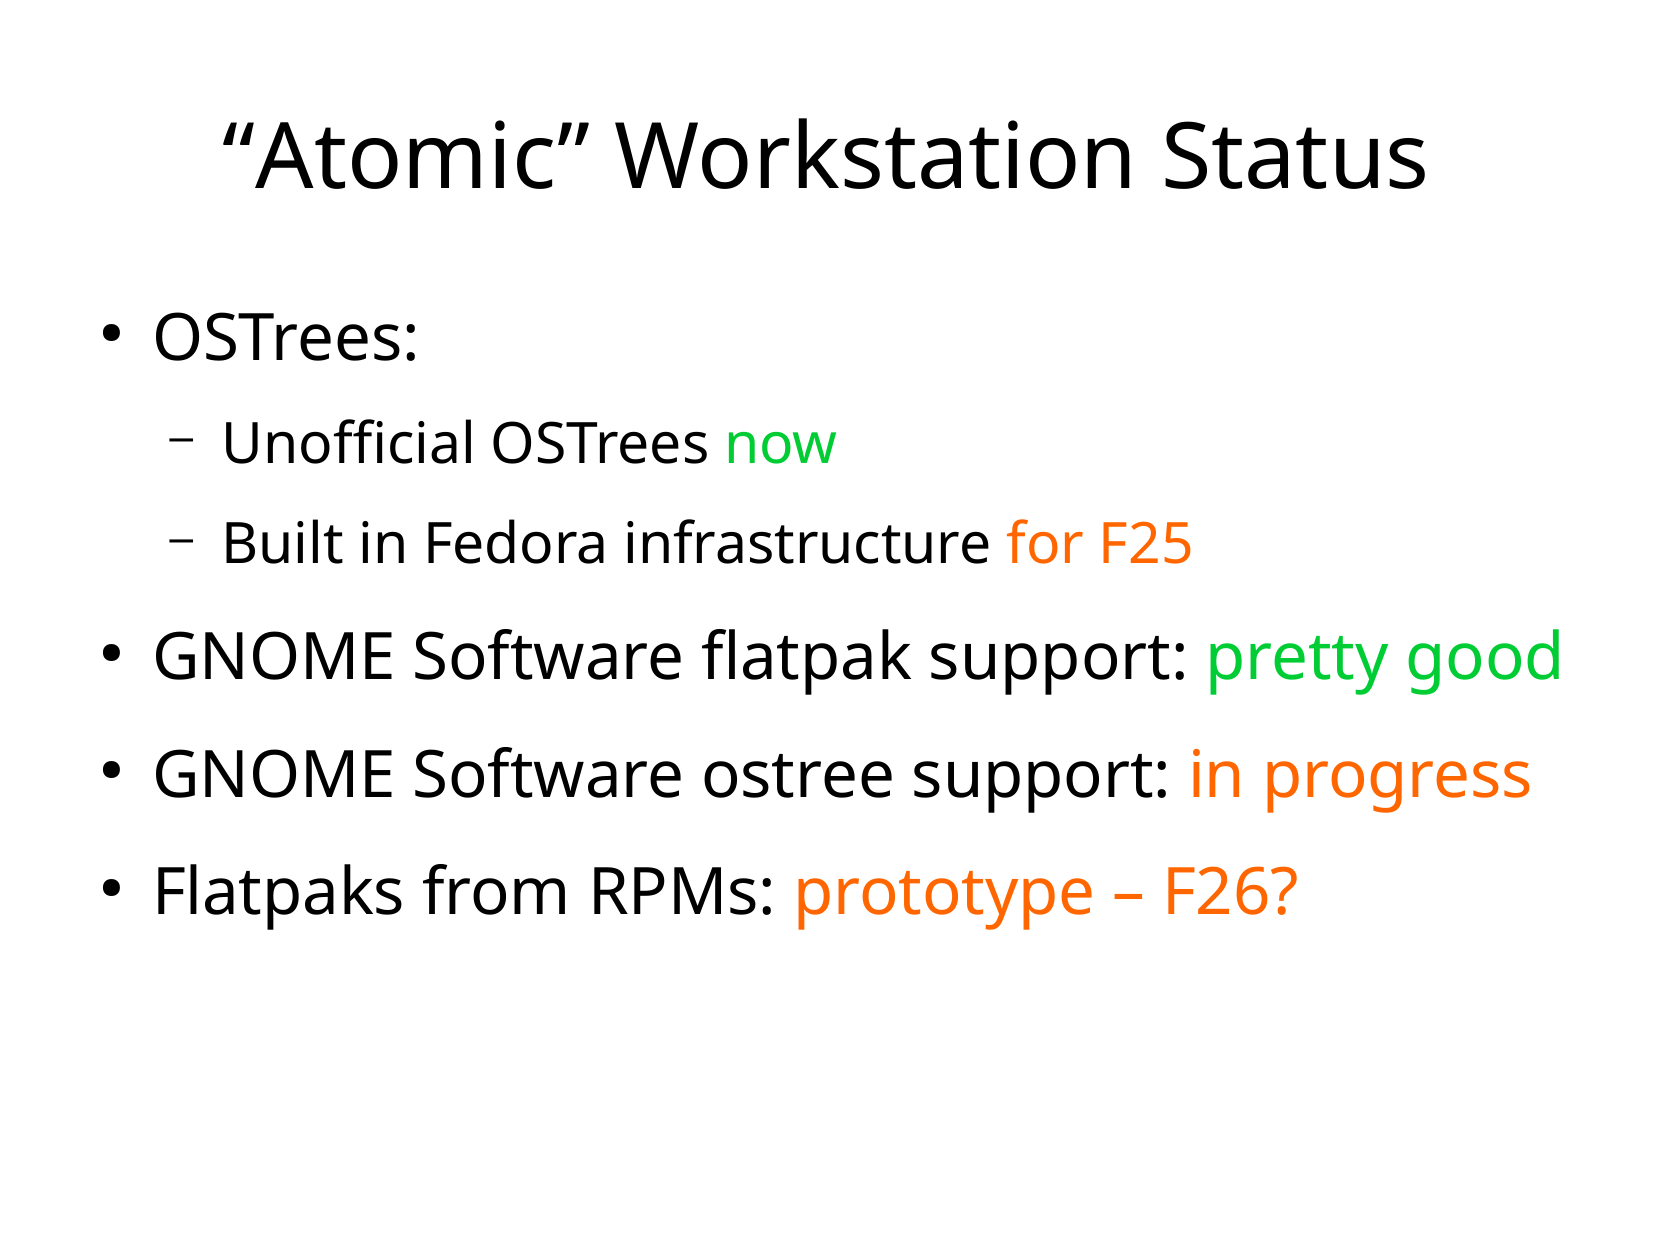

# “Atomic” Workstation Status
OSTrees:
Unofficial OSTrees now
Built in Fedora infrastructure for F25
GNOME Software flatpak support: pretty good
GNOME Software ostree support: in progress
Flatpaks from RPMs: prototype – F26?